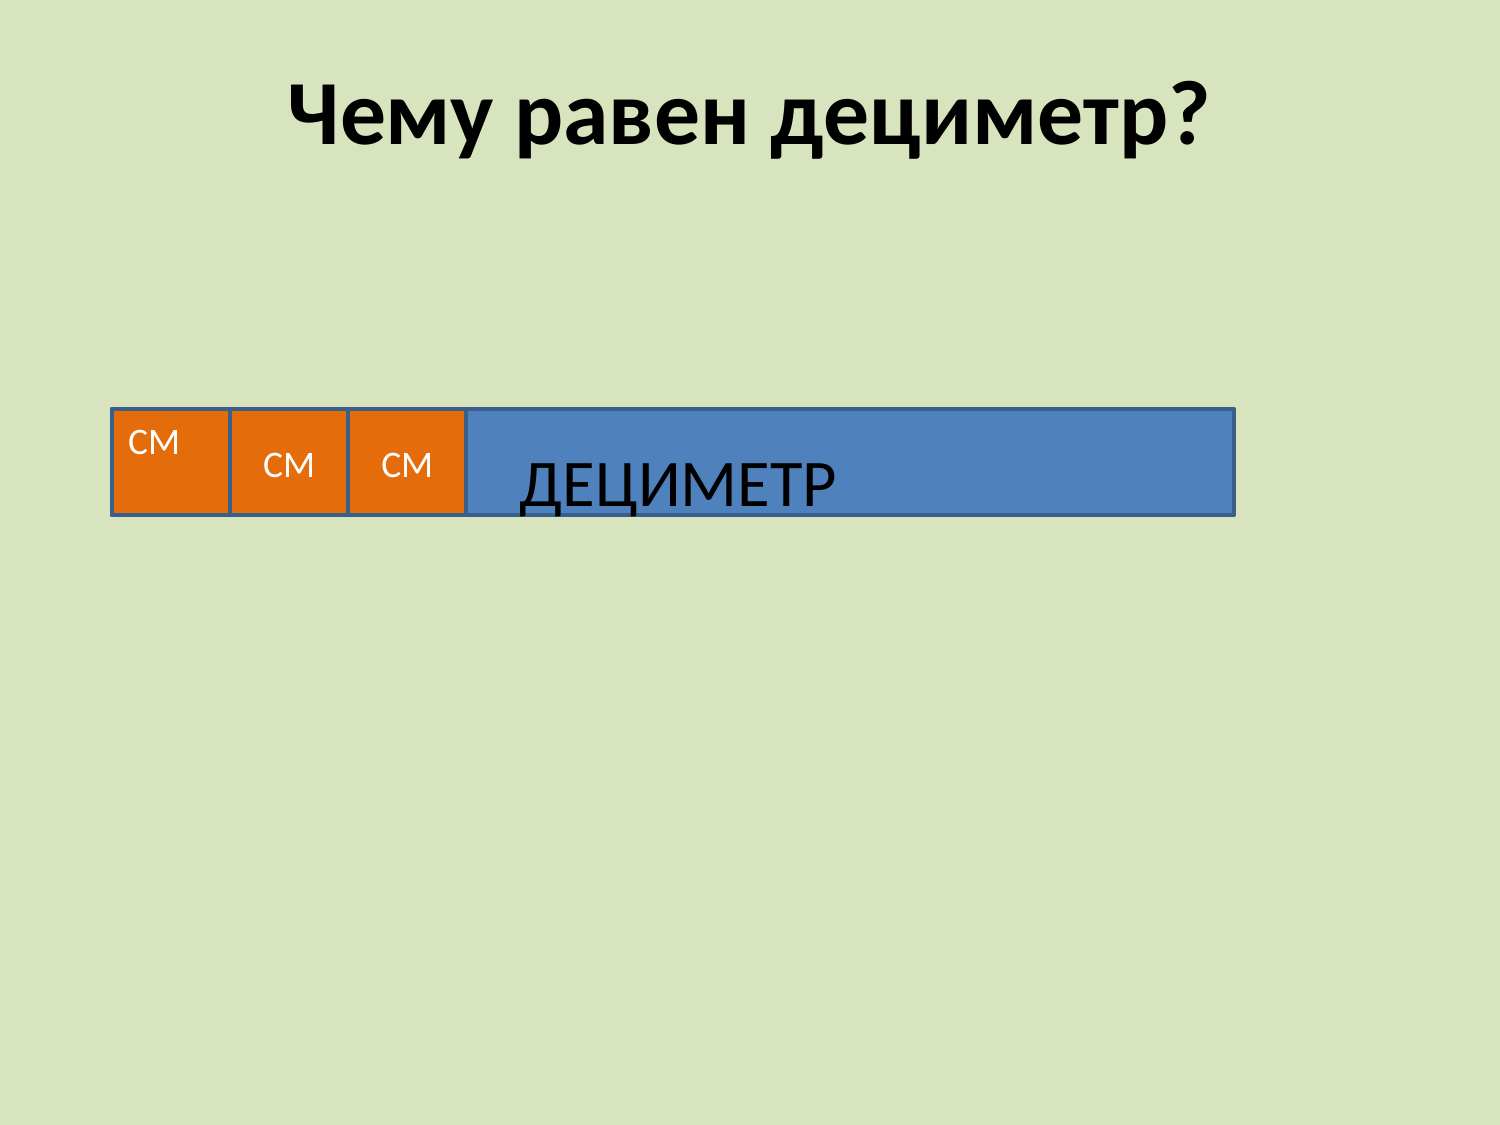

# Чему равен дециметр?
 ДЕЦИМЕТР
СМ
СМ
СМ